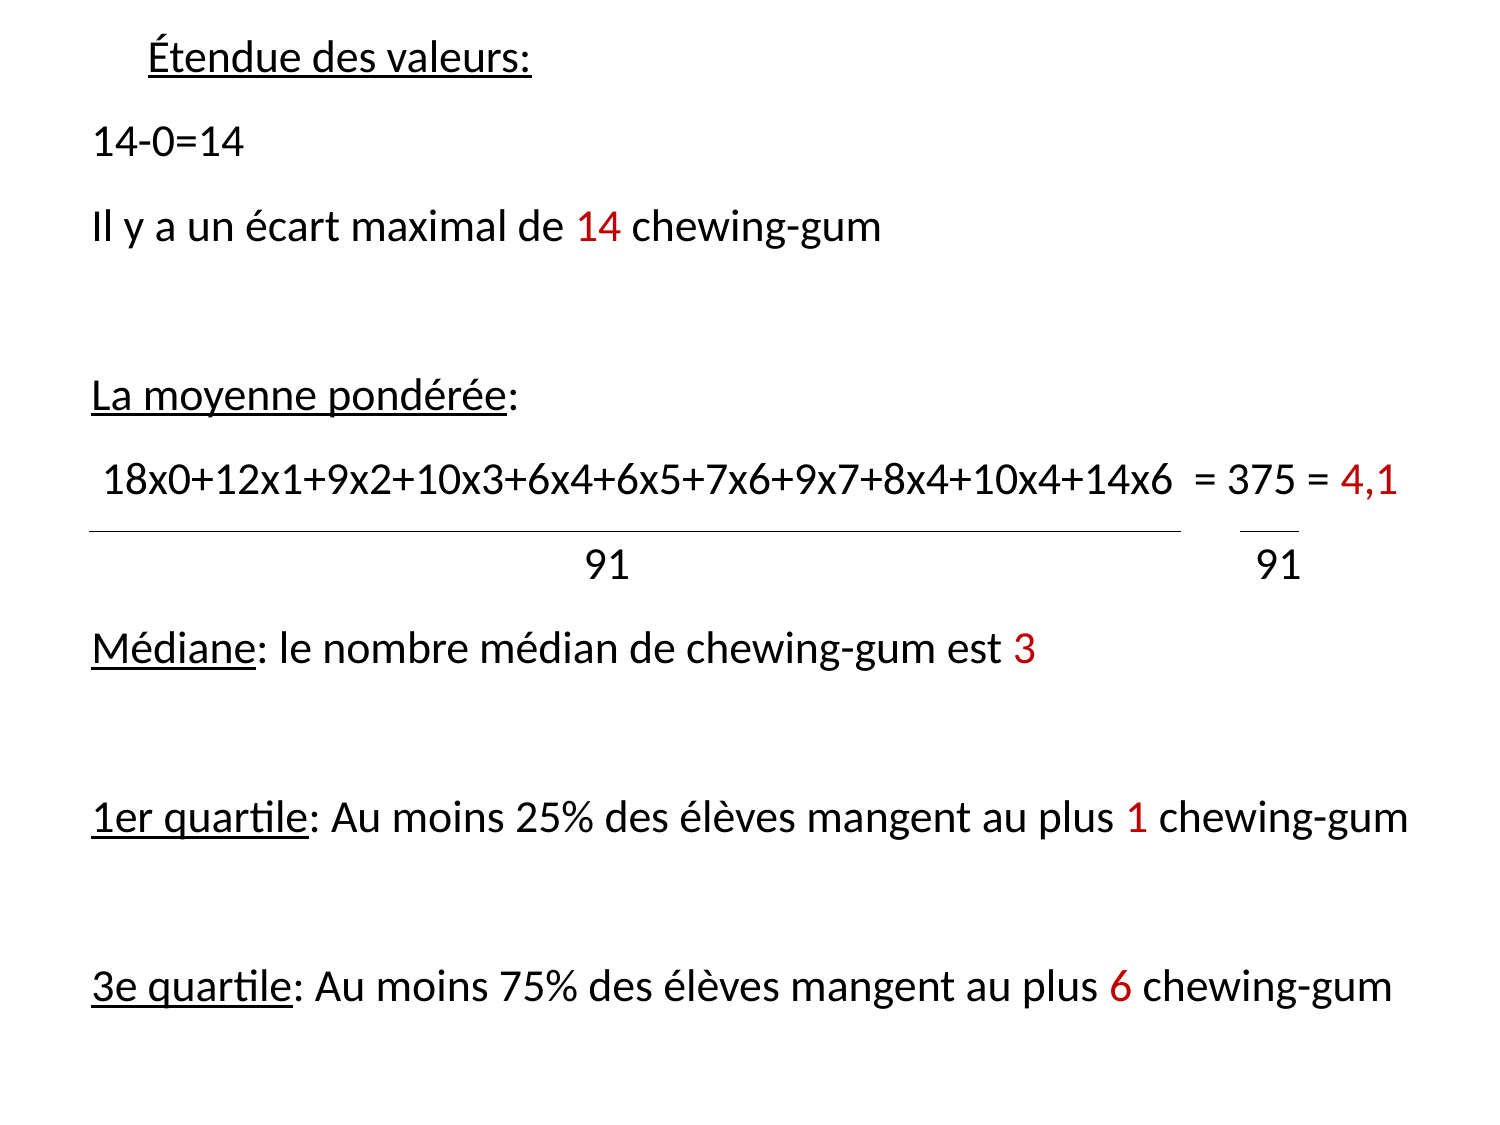

# Étendue des valeurs:
14-0=14
Il y a un écart maximal de 14 chewing-gum
La moyenne pondérée:
 18x0+12x1+9x2+10x3+6x4+6x5+7x6+9x7+8x4+10x4+14x6 = 375 = 4,1
 91 91
Médiane: le nombre médian de chewing-gum est 3
1er quartile: Au moins 25% des élèves mangent au plus 1 chewing-gum
3e quartile: Au moins 75% des élèves mangent au plus 6 chewing-gum